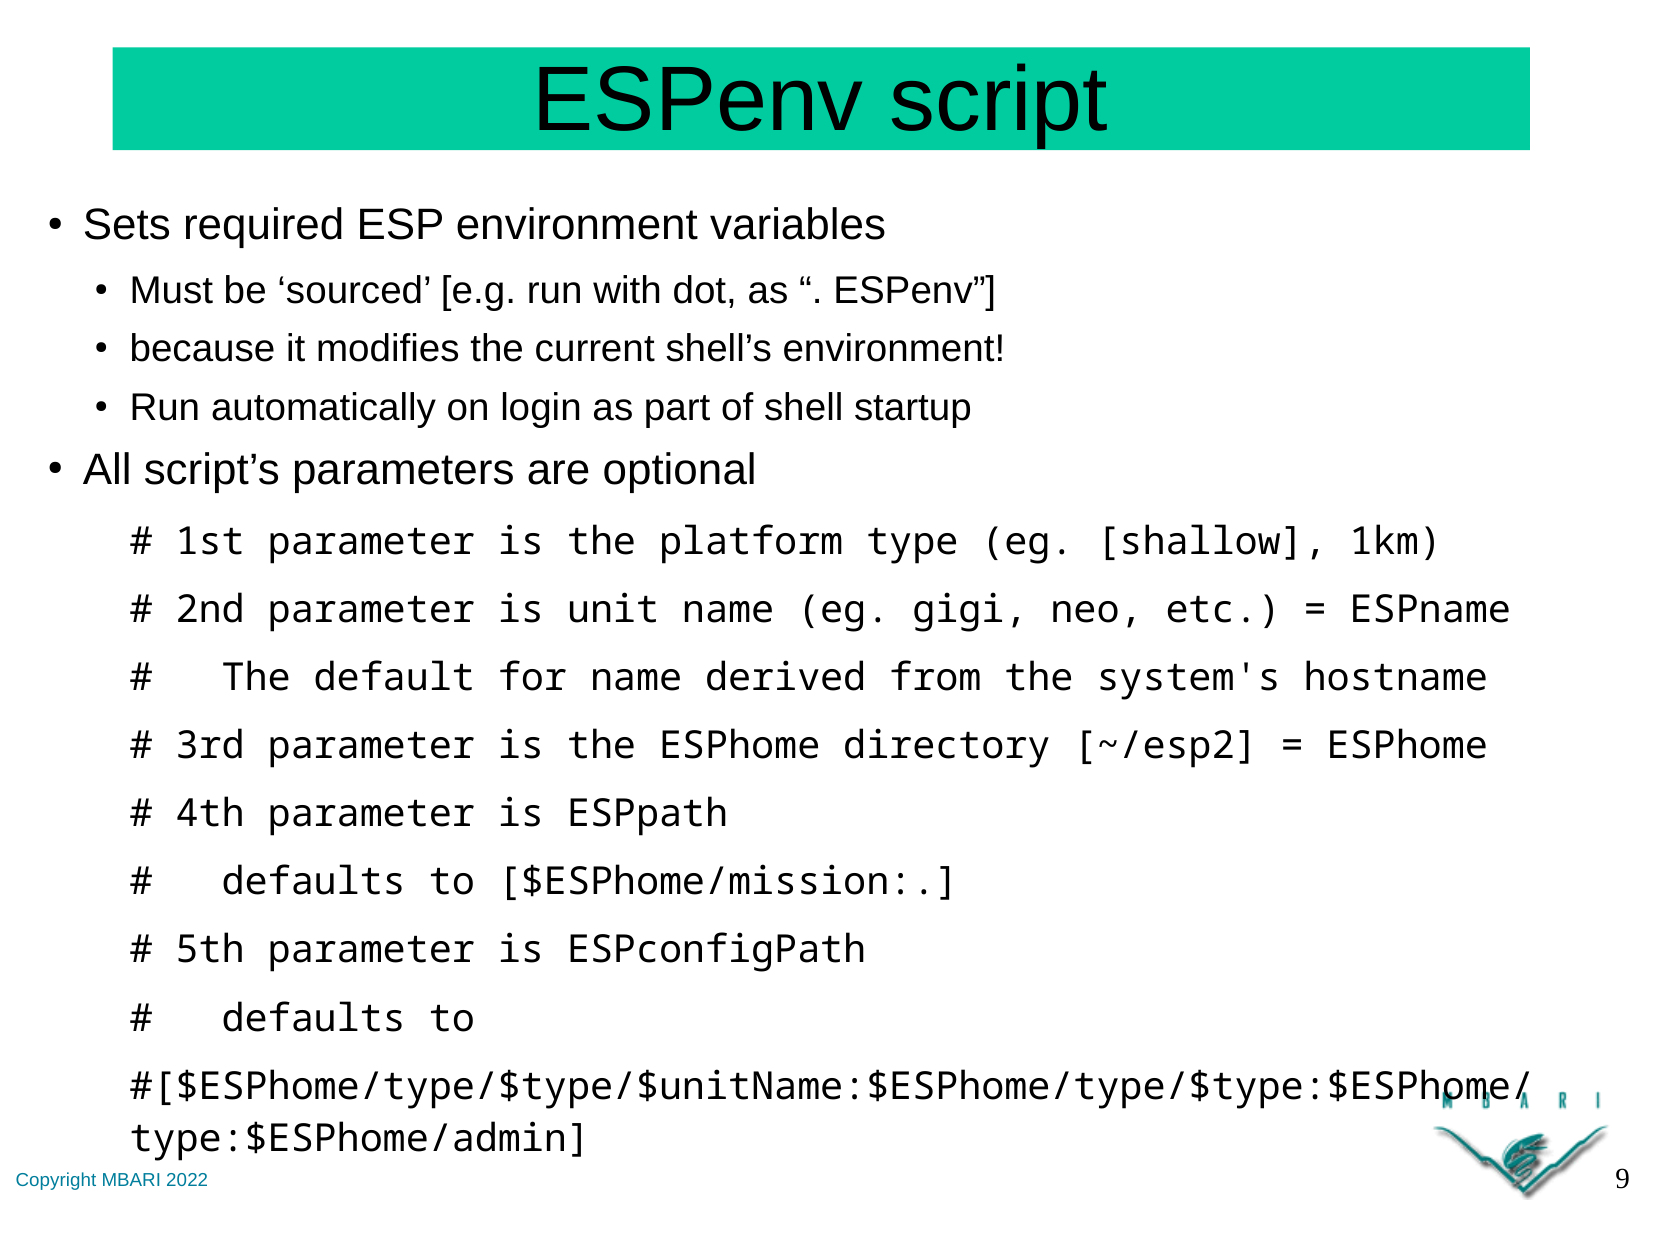

# ESPenv script
Sets required ESP environment variables
Must be ‘sourced’ [e.g. run with dot, as “. ESPenv”]
because it modifies the current shell’s environment!
Run automatically on login as part of shell startup
All script’s parameters are optional
# 1st parameter is the platform type (eg. [shallow], 1km)
# 2nd parameter is unit name (eg. gigi, neo, etc.) = ESPname
# The default for name derived from the system's hostname
# 3rd parameter is the ESPhome directory [~/esp2] = ESPhome
# 4th parameter is ESPpath
# defaults to [$ESPhome/mission:.]
# 5th parameter is ESPconfigPath
# defaults to
#[$ESPhome/type/$type/$unitName:$ESPhome/type/$type:$ESPhome/type:$ESPhome/admin]